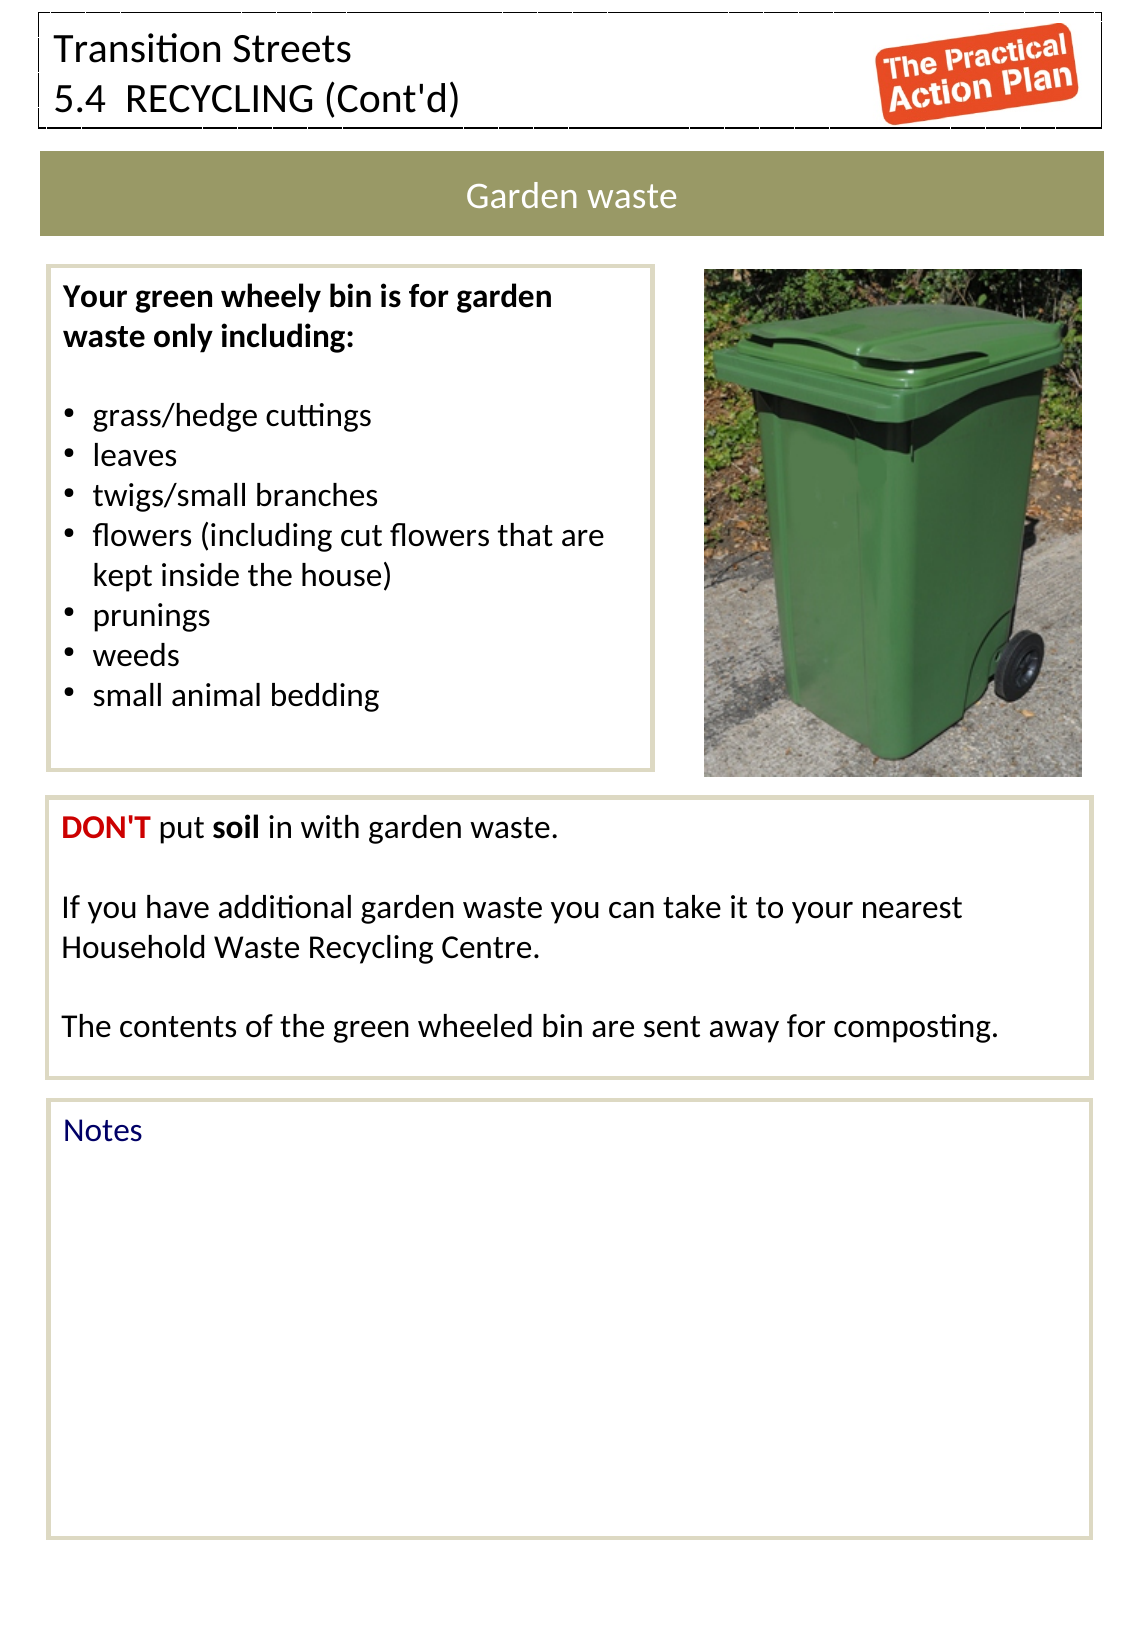

Transition Streets
5.4 RECYCLING (Cont'd)
Garden waste
Your green wheely bin is for garden waste only including:
grass/hedge cuttings
leaves
twigs/small branches
flowers (including cut flowers that are kept inside the house)
prunings
weeds
small animal bedding
DON'T put soil in with garden waste.
If you have additional garden waste you can take it to your nearest Household Waste Recycling Centre.
The contents of the green wheeled bin are sent away for composting.
Notes